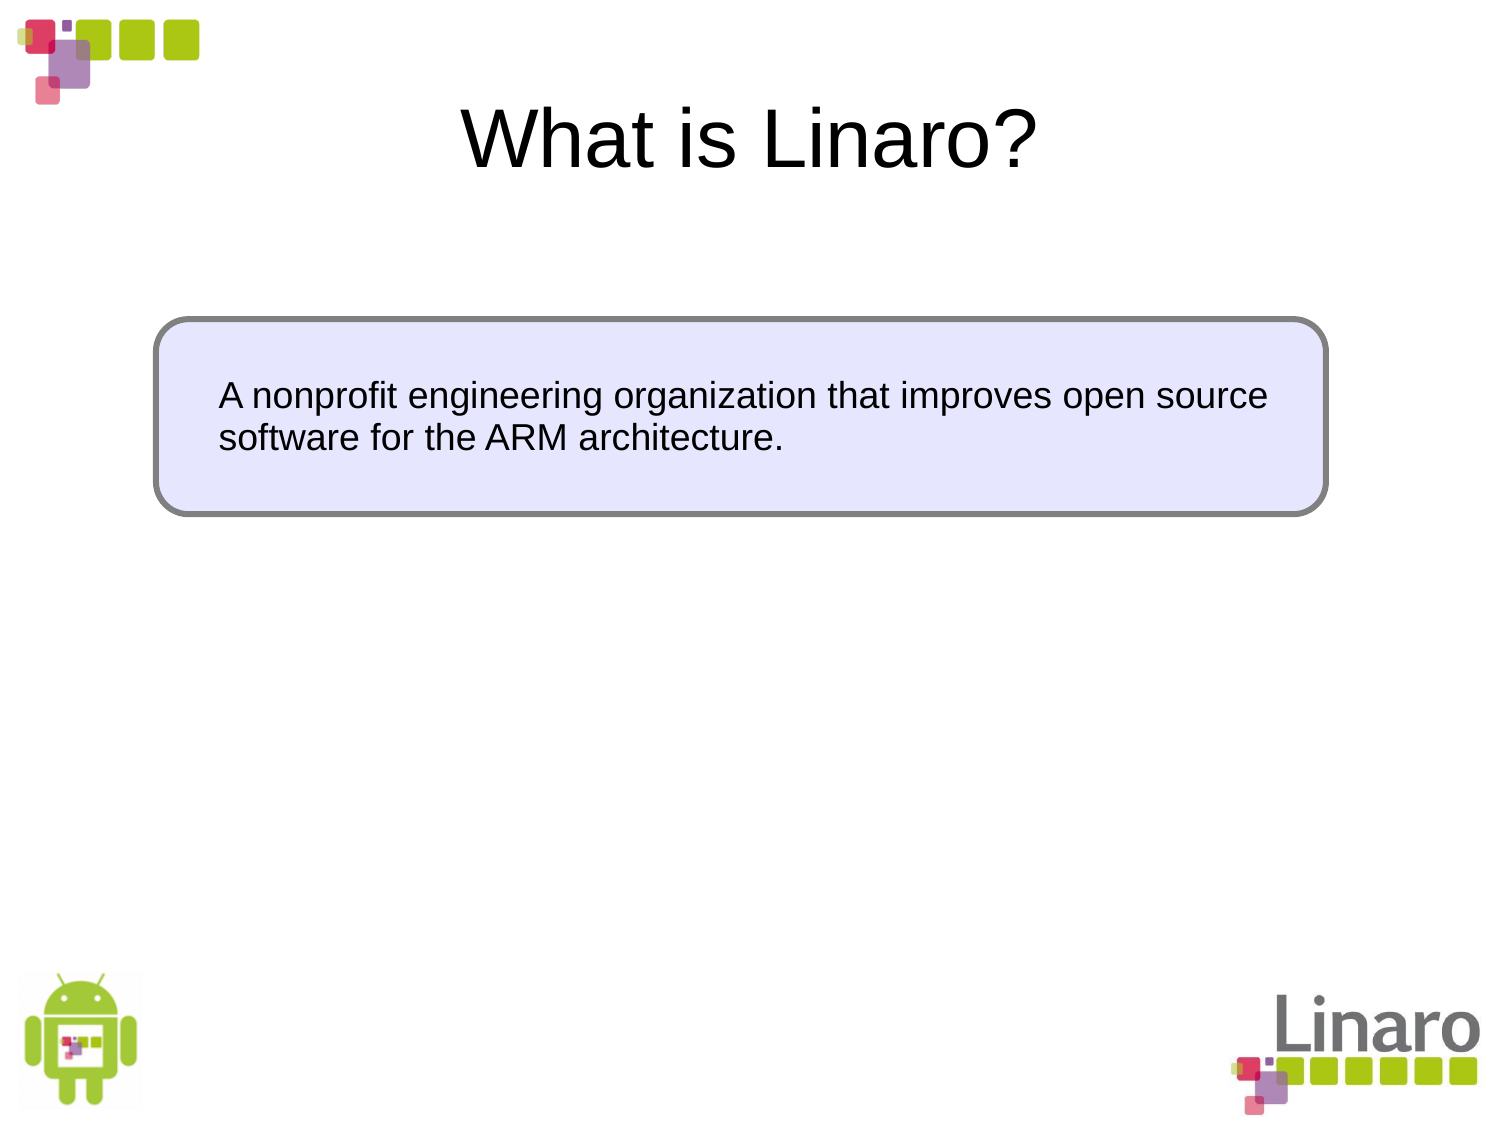

# What is Linaro?
A nonprofit engineering organization that improves open source software for the ARM architecture.